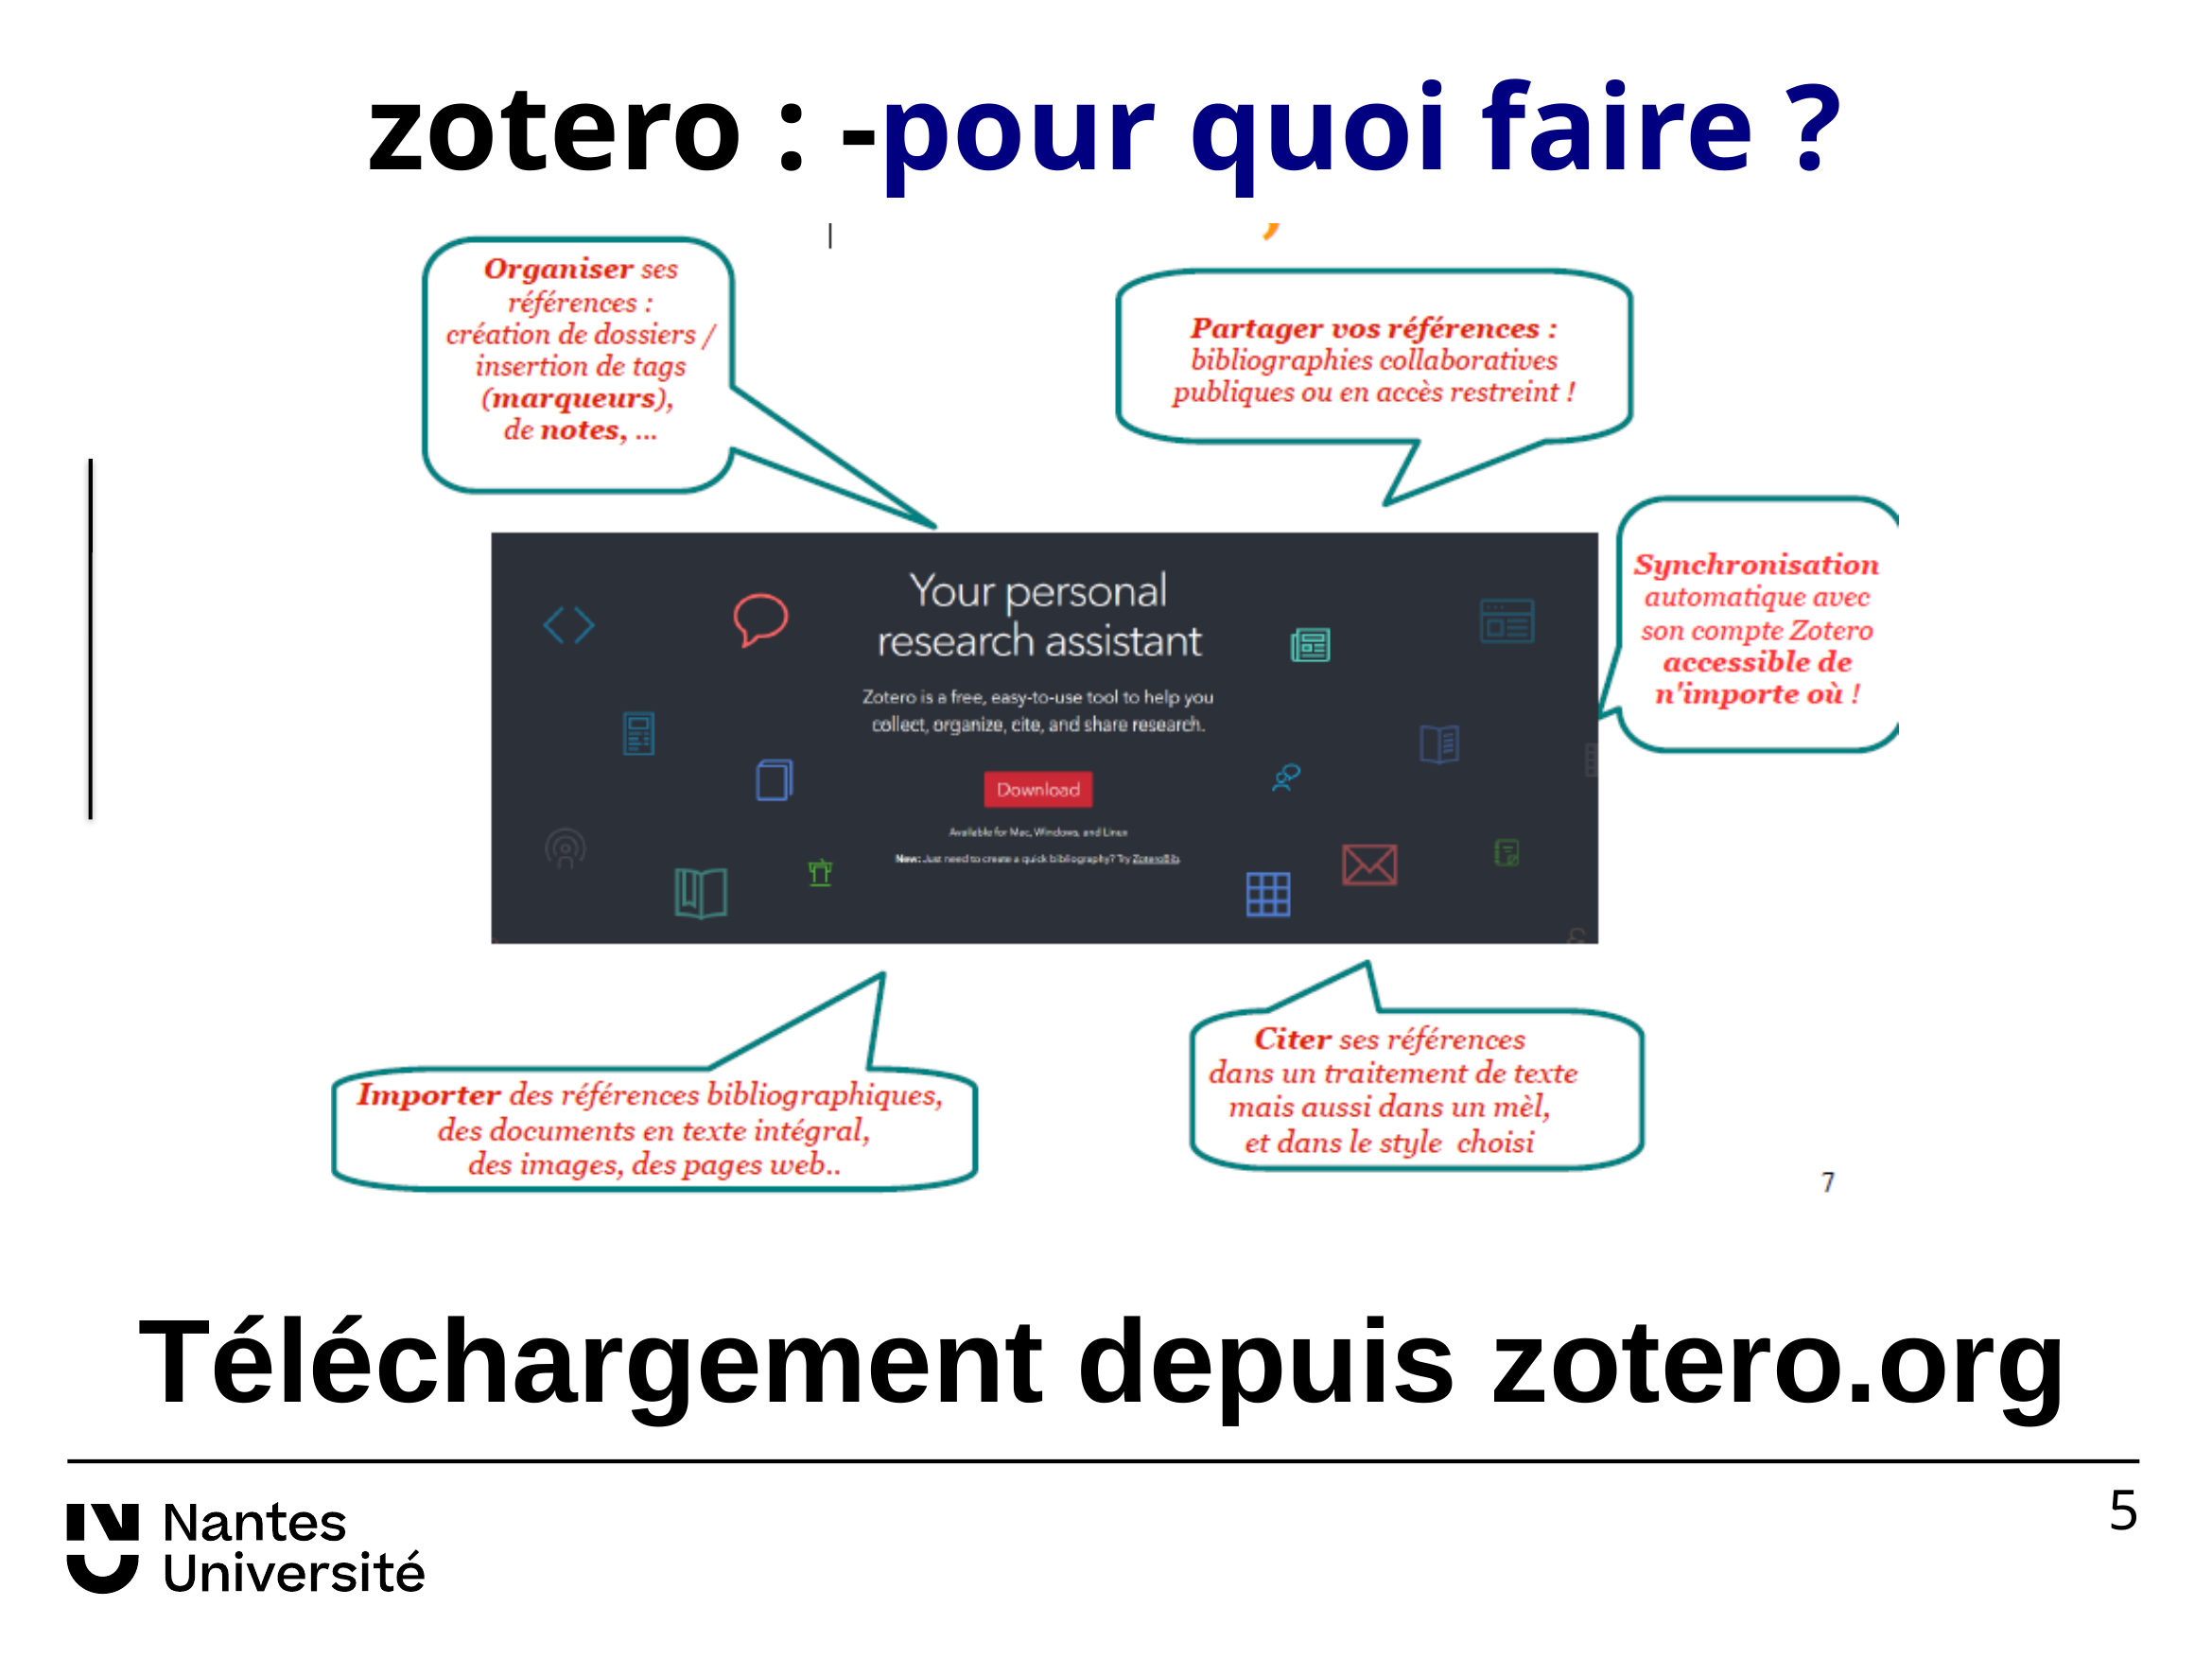

# zotero : -pour quoi faire ?
Téléchargement depuis zotero.org